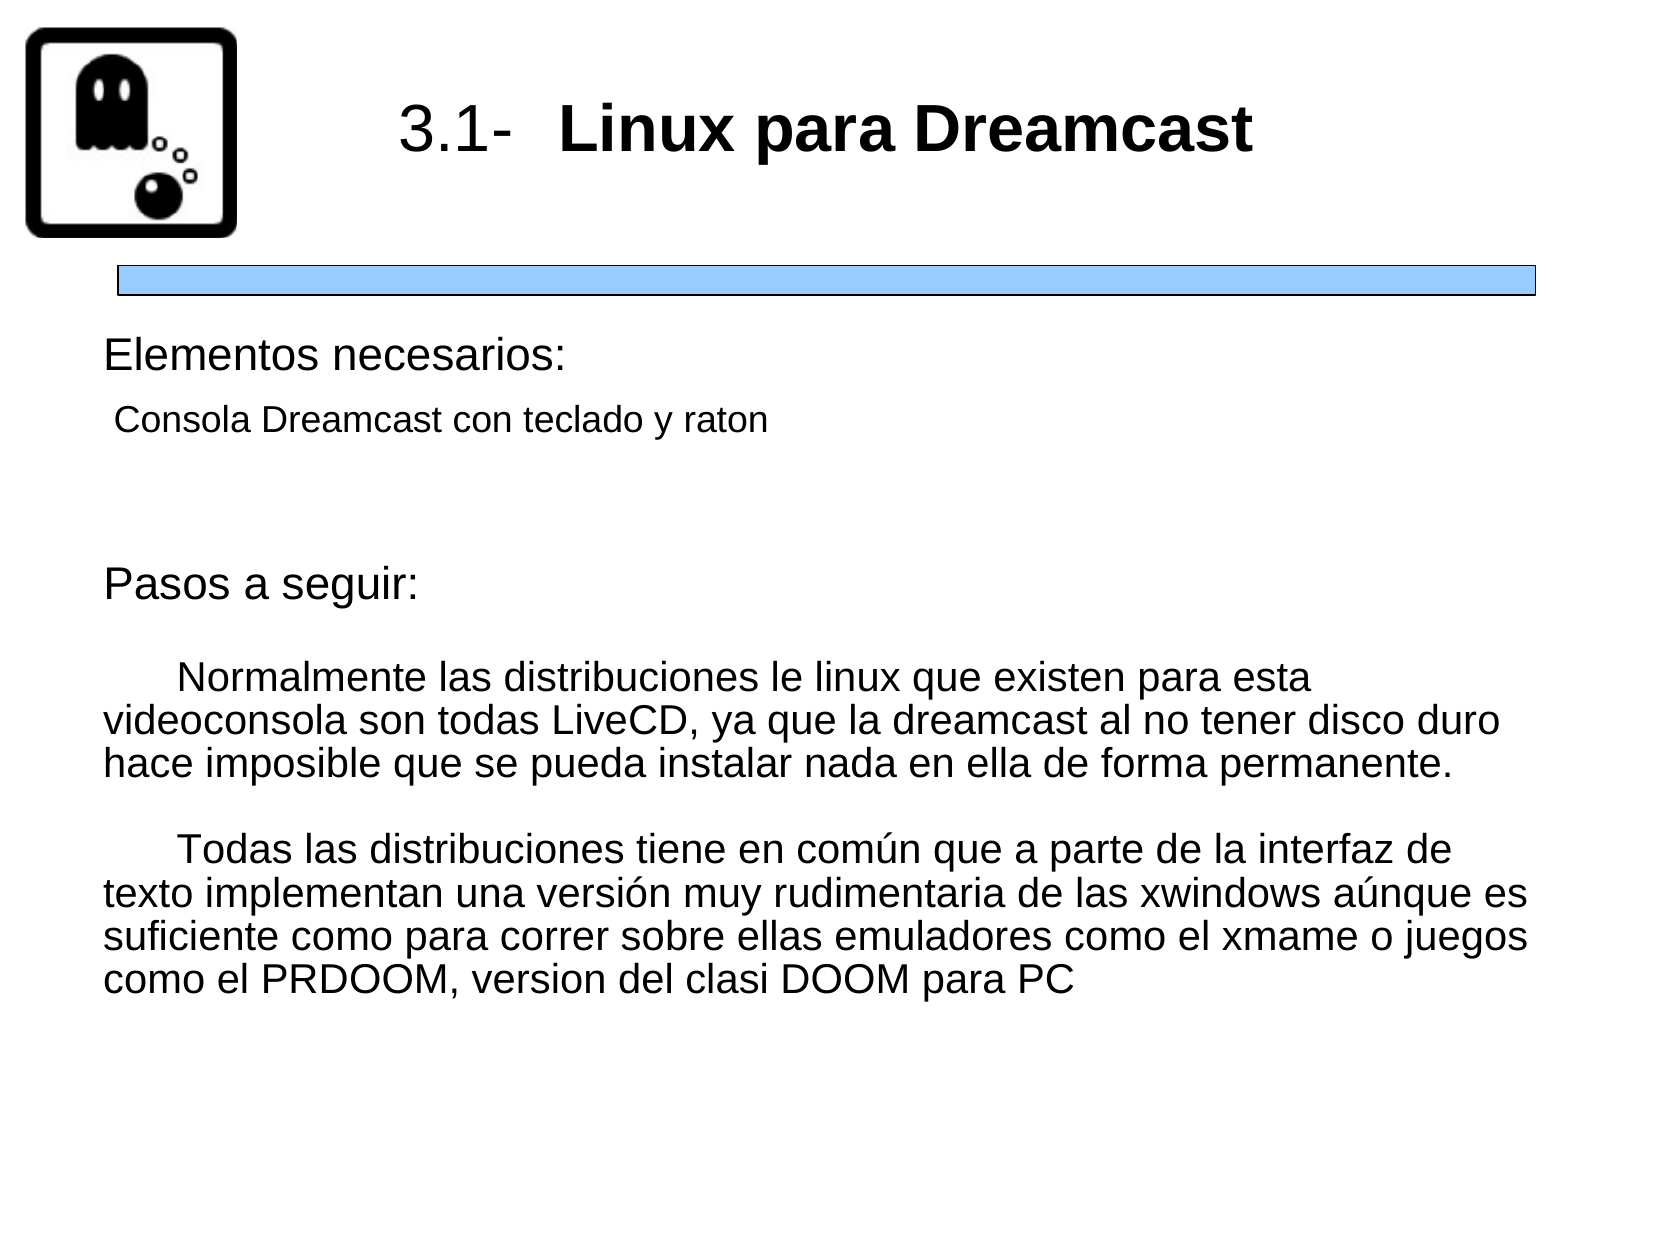

3.1-
Linux para Dreamcast
Elementos necesarios:
 Consola Dreamcast con teclado y raton
Pasos a seguir:
	Normalmente las distribuciones le linux que existen para esta videoconsola son todas LiveCD, ya que la dreamcast al no tener disco duro hace imposible que se pueda instalar nada en ella de forma permanente.
	Todas las distribuciones tiene en común que a parte de la interfaz de texto implementan una versión muy rudimentaria de las xwindows aúnque es suficiente como para correr sobre ellas emuladores como el xmame o juegos como el PRDOOM, version del clasi DOOM para PC